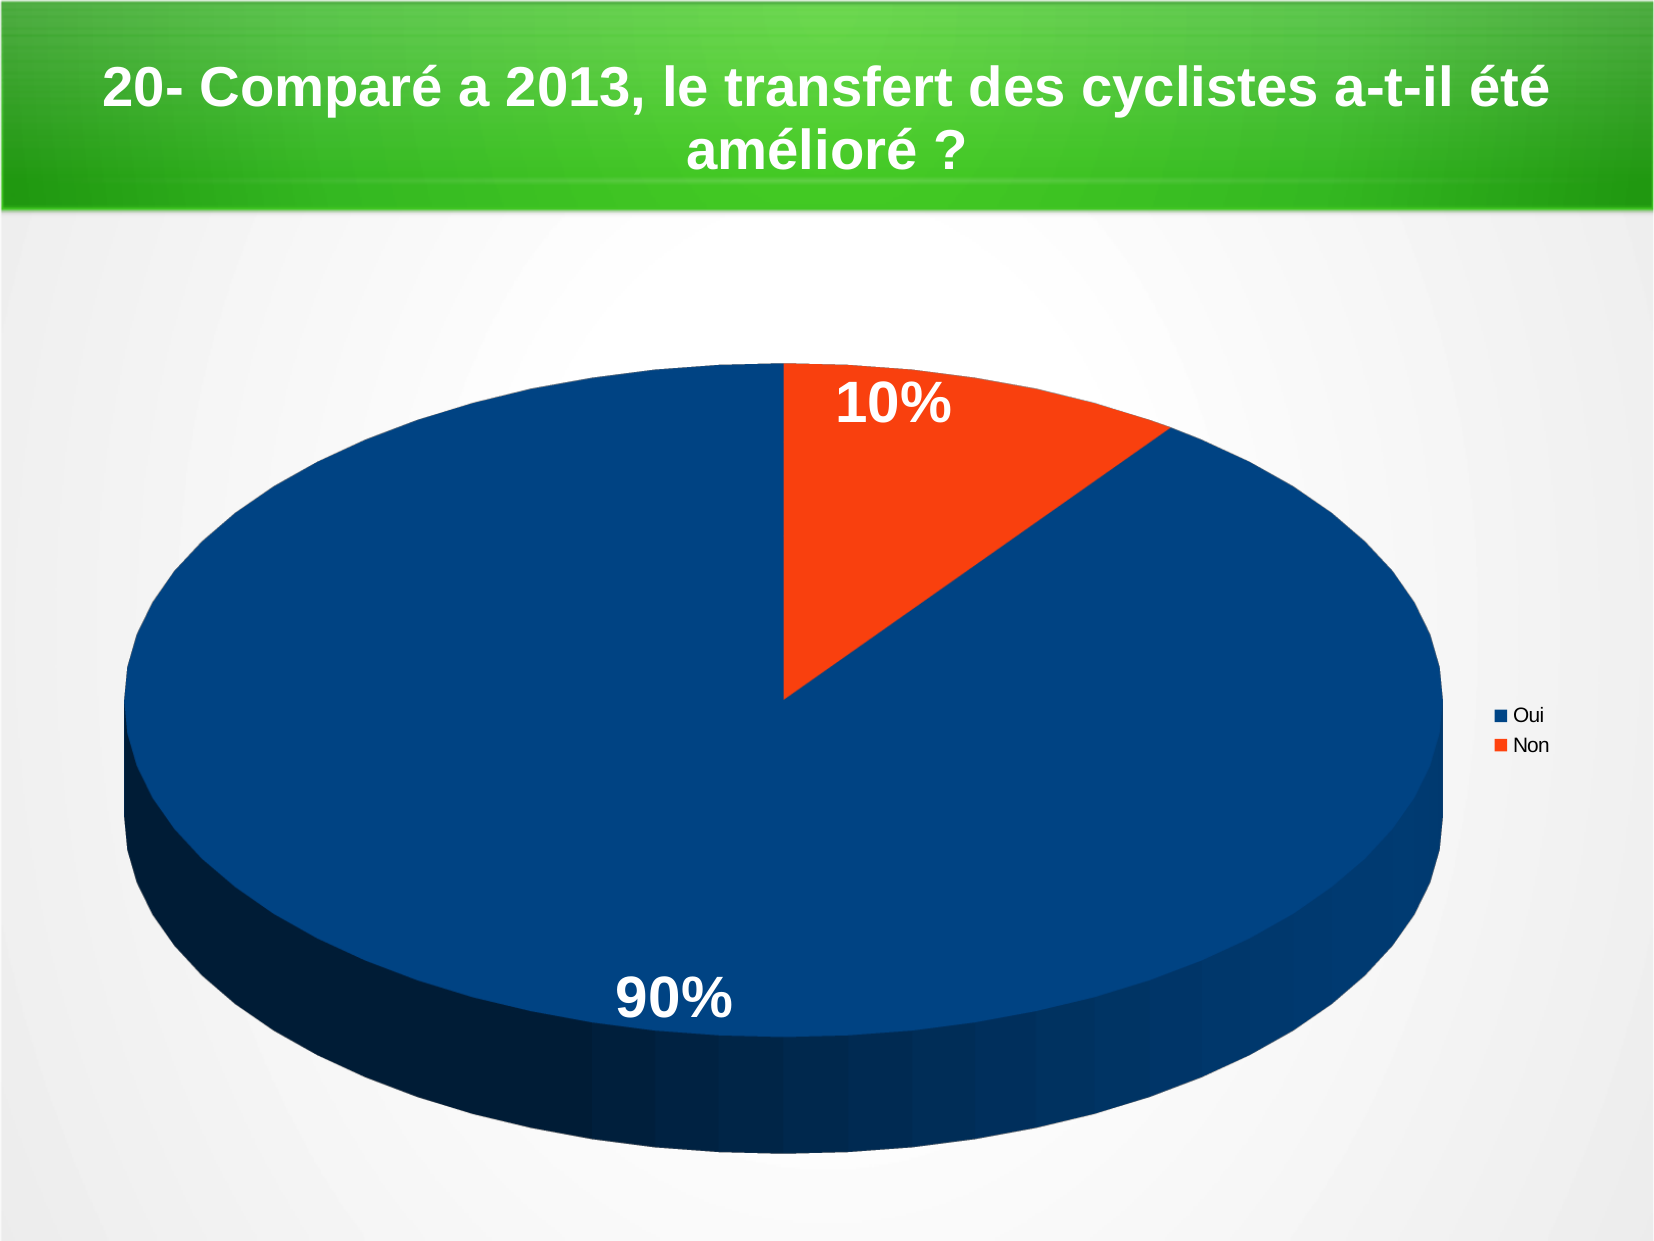

# 20- Comparé a 2013, le transfert des cyclistes a-t-il été amélioré ?
[unsupported chart]